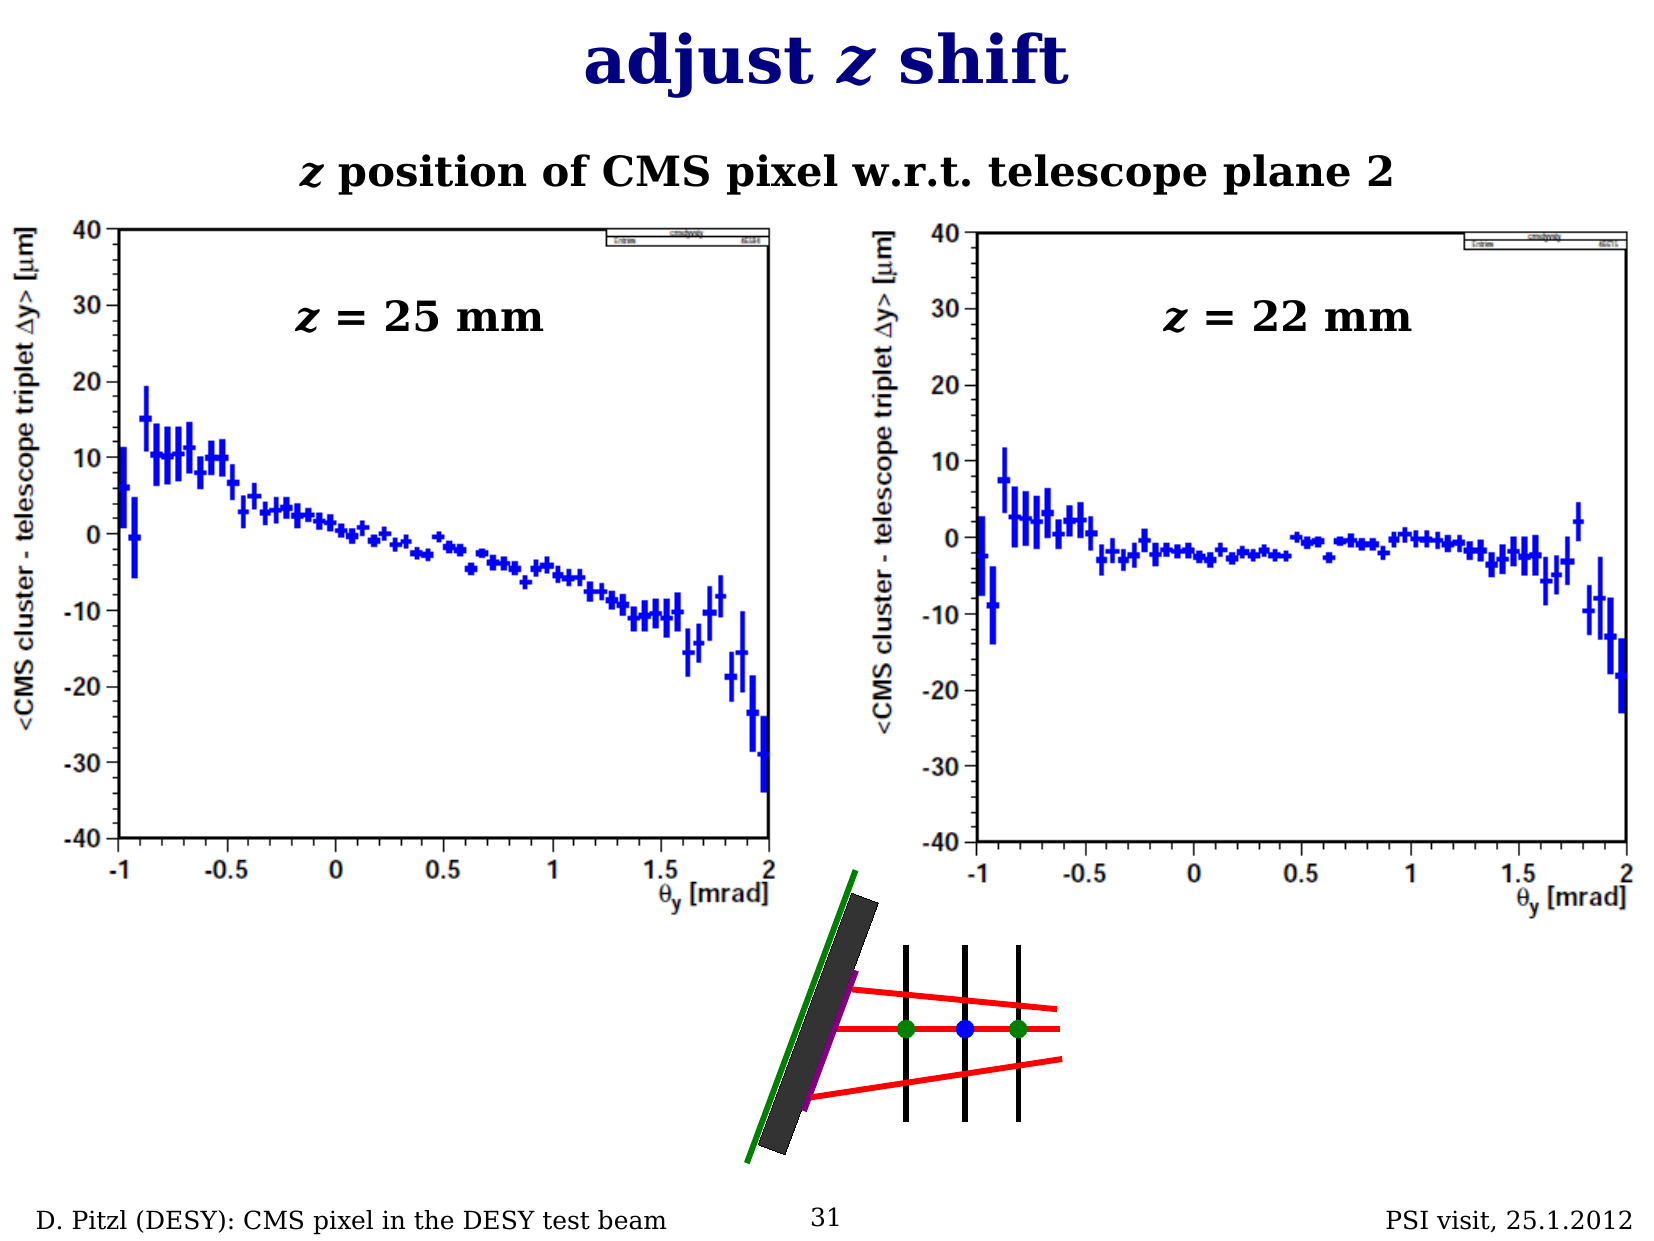

# adjust z shift
z position of CMS pixel w.r.t. telescope plane 2
z = 25 mm
z = 22 mm